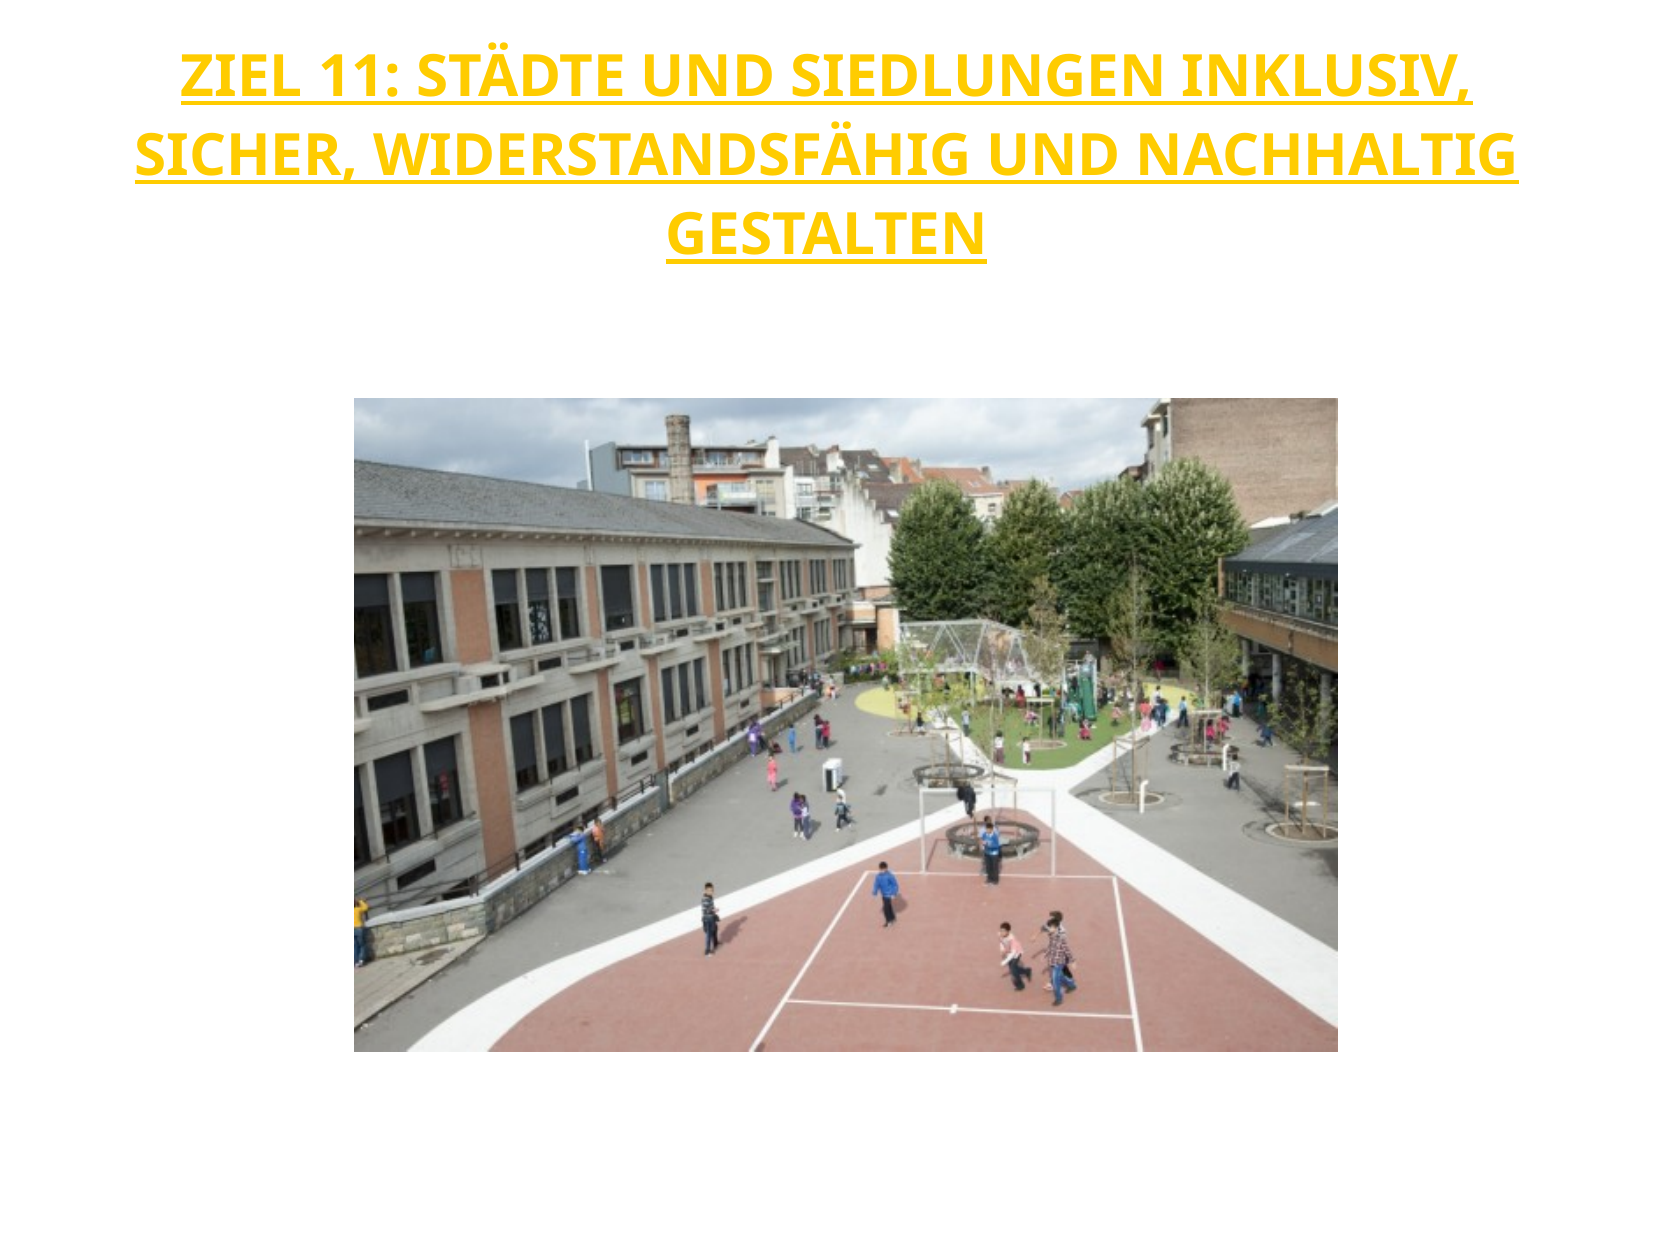

# ZIEL 11: STÄDTE UND SIEDLUNGEN INKLUSIV, SICHER, WIDERSTANDSFÄHIG UND NACHHALTIG GESTALTEN